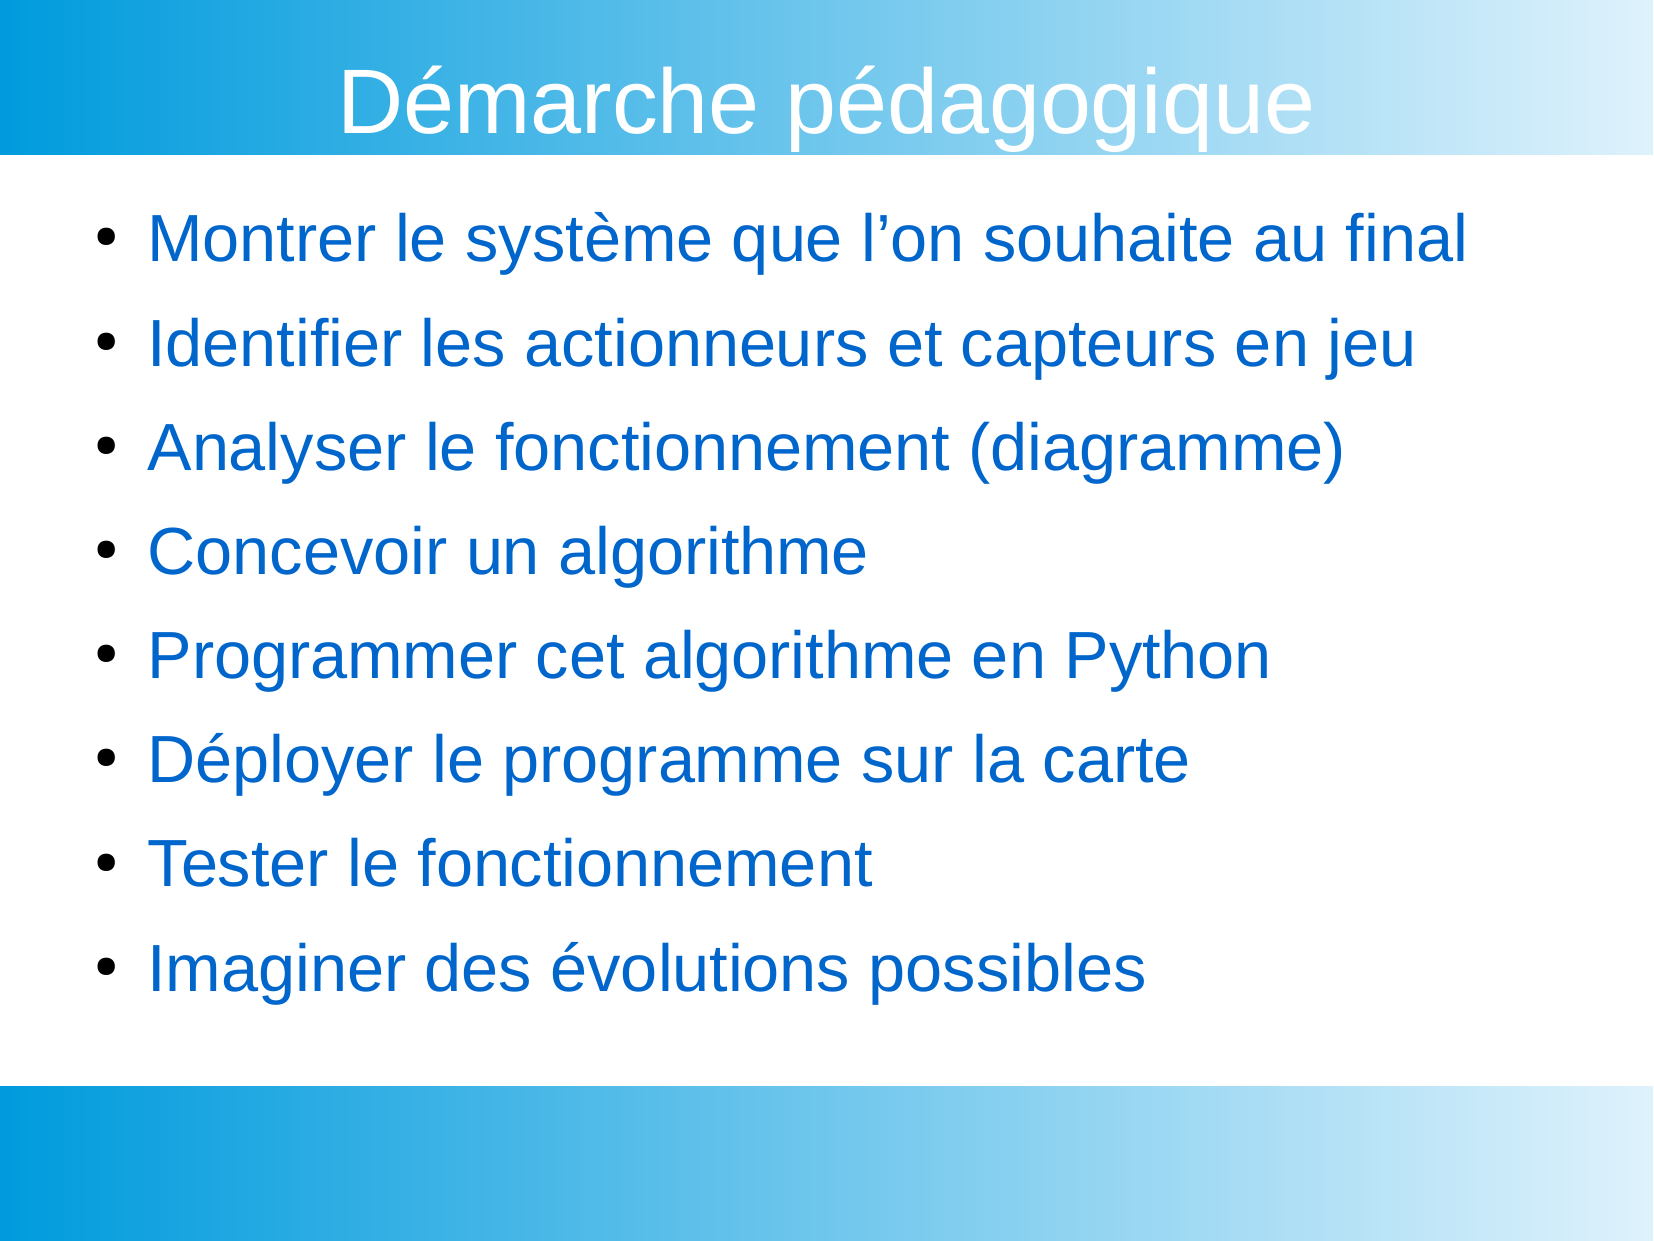

# Démarche pédagogique
Montrer le système que l’on souhaite au final
Identifier les actionneurs et capteurs en jeu
Analyser le fonctionnement (diagramme)
Concevoir un algorithme
Programmer cet algorithme en Python
Déployer le programme sur la carte
Tester le fonctionnement
Imaginer des évolutions possibles